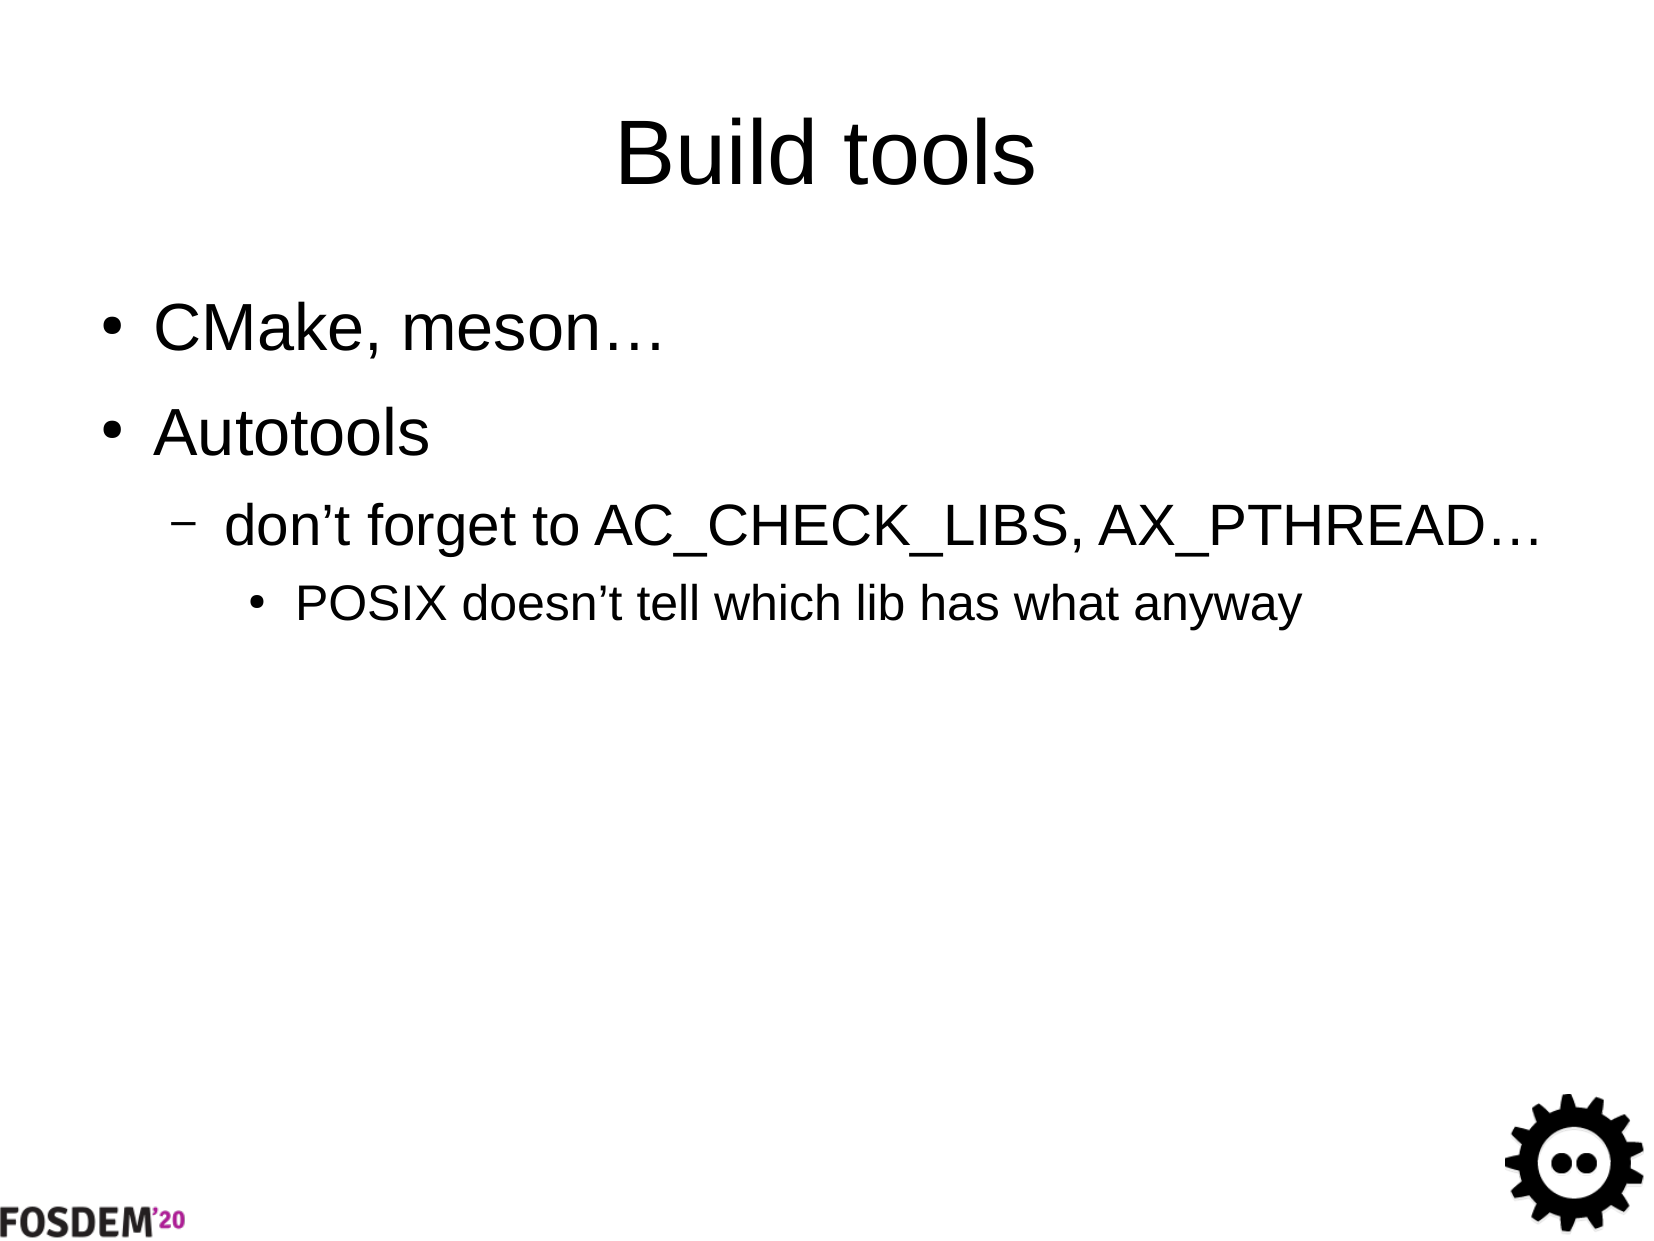

# Build tools
CMake, meson…
Autotools
don’t forget to AC_CHECK_LIBS, AX_PTHREAD…
POSIX doesn’t tell which lib has what anyway